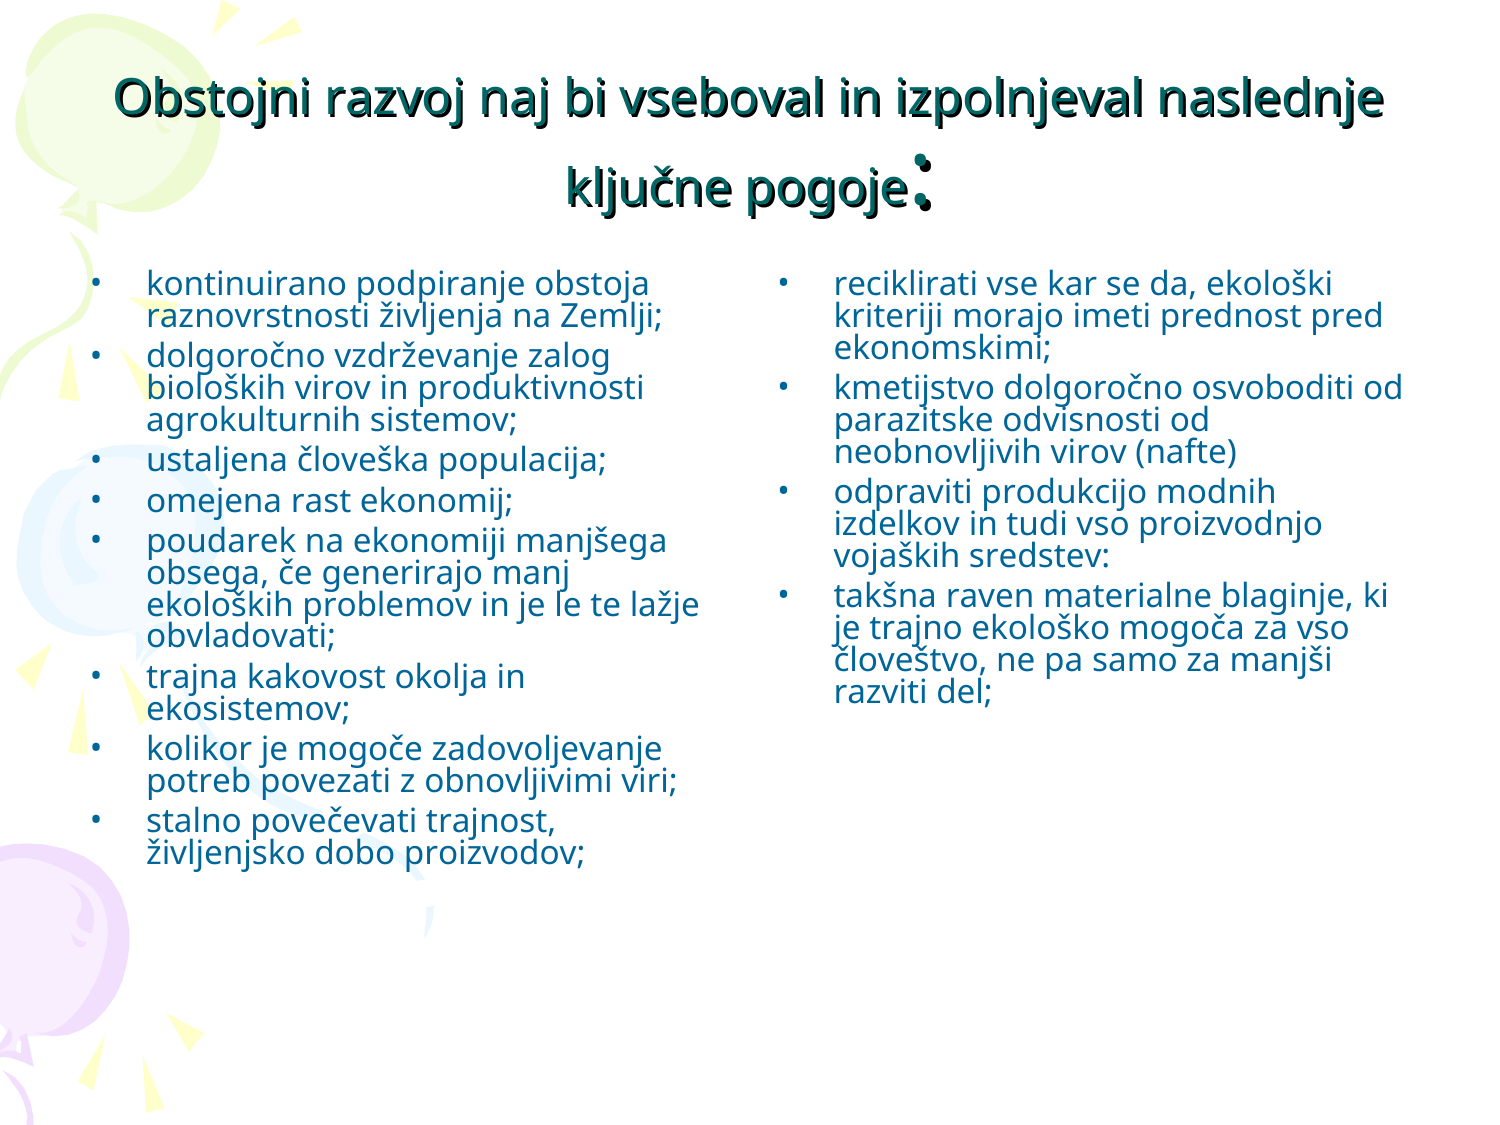

# Obstojni razvoj naj bi vseboval in izpolnjeval naslednje ključne pogoje:
kontinuirano podpiranje obstoja raznovrstnosti življenja na Zemlji;
dolgoročno vzdrževanje zalog bioloških virov in produktivnosti agrokulturnih sistemov;
ustaljena človeška populacija;
omejena rast ekonomij;
poudarek na ekonomiji manjšega obsega, če generirajo manj ekoloških problemov in je le te lažje obvladovati;
trajna kakovost okolja in ekosistemov;
kolikor je mogoče zadovoljevanje potreb povezati z obnovljivimi viri;
stalno povečevati trajnost, življenjsko dobo proizvodov;
reciklirati vse kar se da, ekološki kriteriji morajo imeti prednost pred ekonomskimi;
kmetijstvo dolgoročno osvoboditi od parazitske odvisnosti od neobnovljivih virov (nafte)
odpraviti produkcijo modnih izdelkov in tudi vso proizvodnjo vojaških sredstev:
takšna raven materialne blaginje, ki je trajno ekološko mogoča za vso človeštvo, ne pa samo za manjši razviti del;